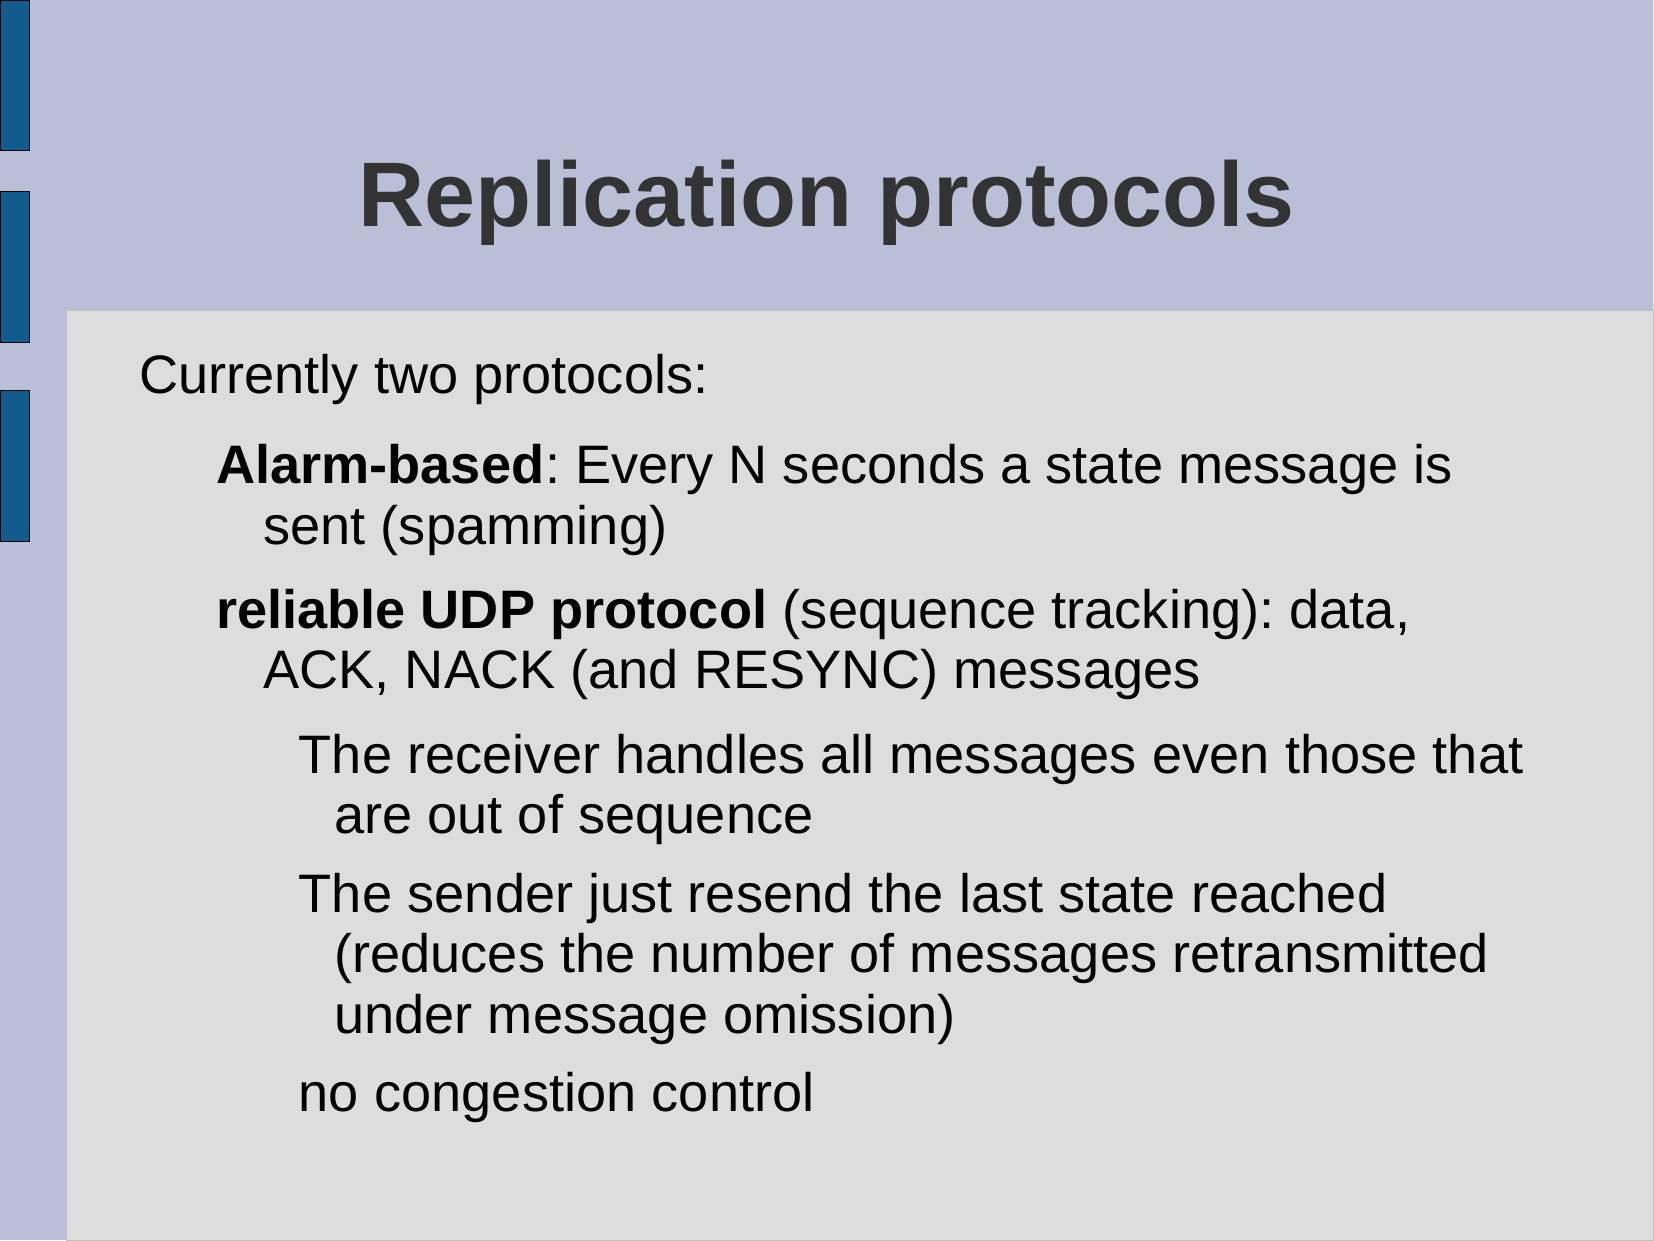

# Replication protocols
Currently two protocols:
Alarm-based: Every N seconds a state message is sent (spamming)
reliable UDP protocol (sequence tracking): data, ACK, NACK (and RESYNC) messages
The receiver handles all messages even those that are out of sequence
The sender just resend the last state reached (reduces the number of messages retransmitted under message omission)
no congestion control